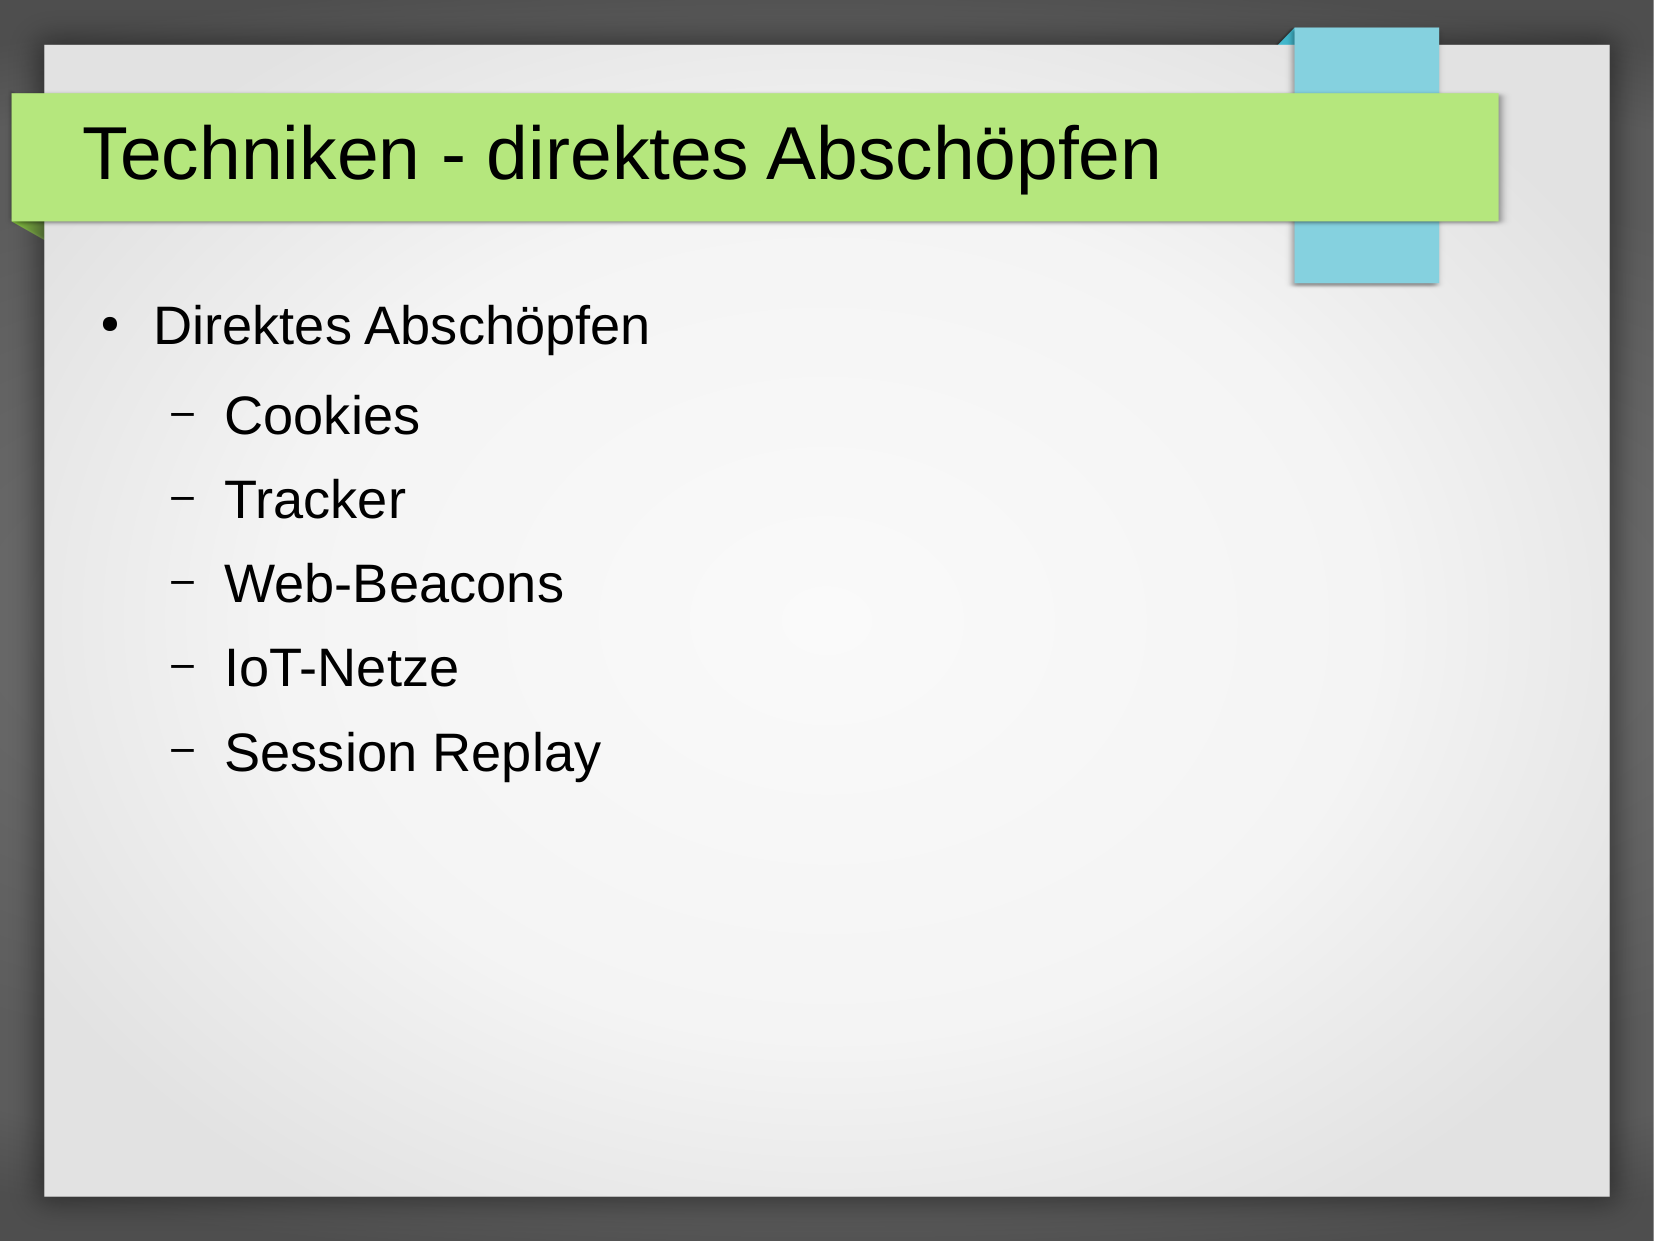

# Techniken - direktes Abschöpfen
Direktes Abschöpfen
Cookies
Tracker
Web-Beacons
IoT-Netze
Session Replay